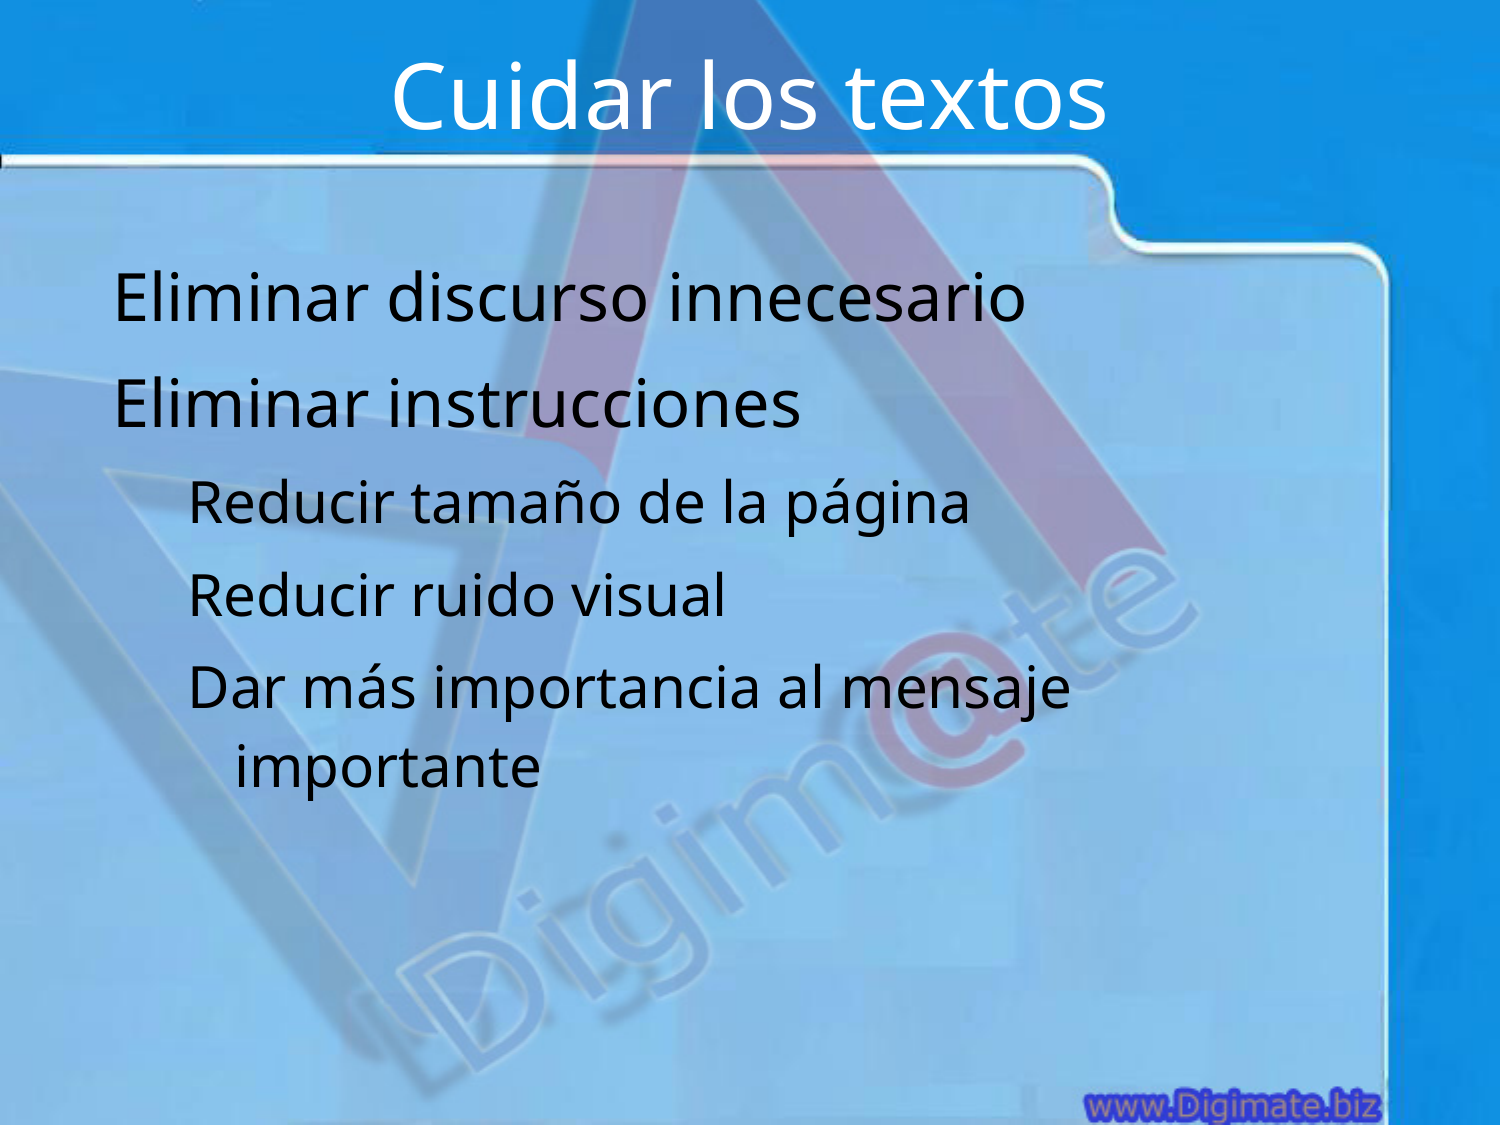

# Cuidar los textos
Eliminar discurso innecesario
Eliminar instrucciones
Reducir tamaño de la página
Reducir ruido visual
Dar más importancia al mensaje importante